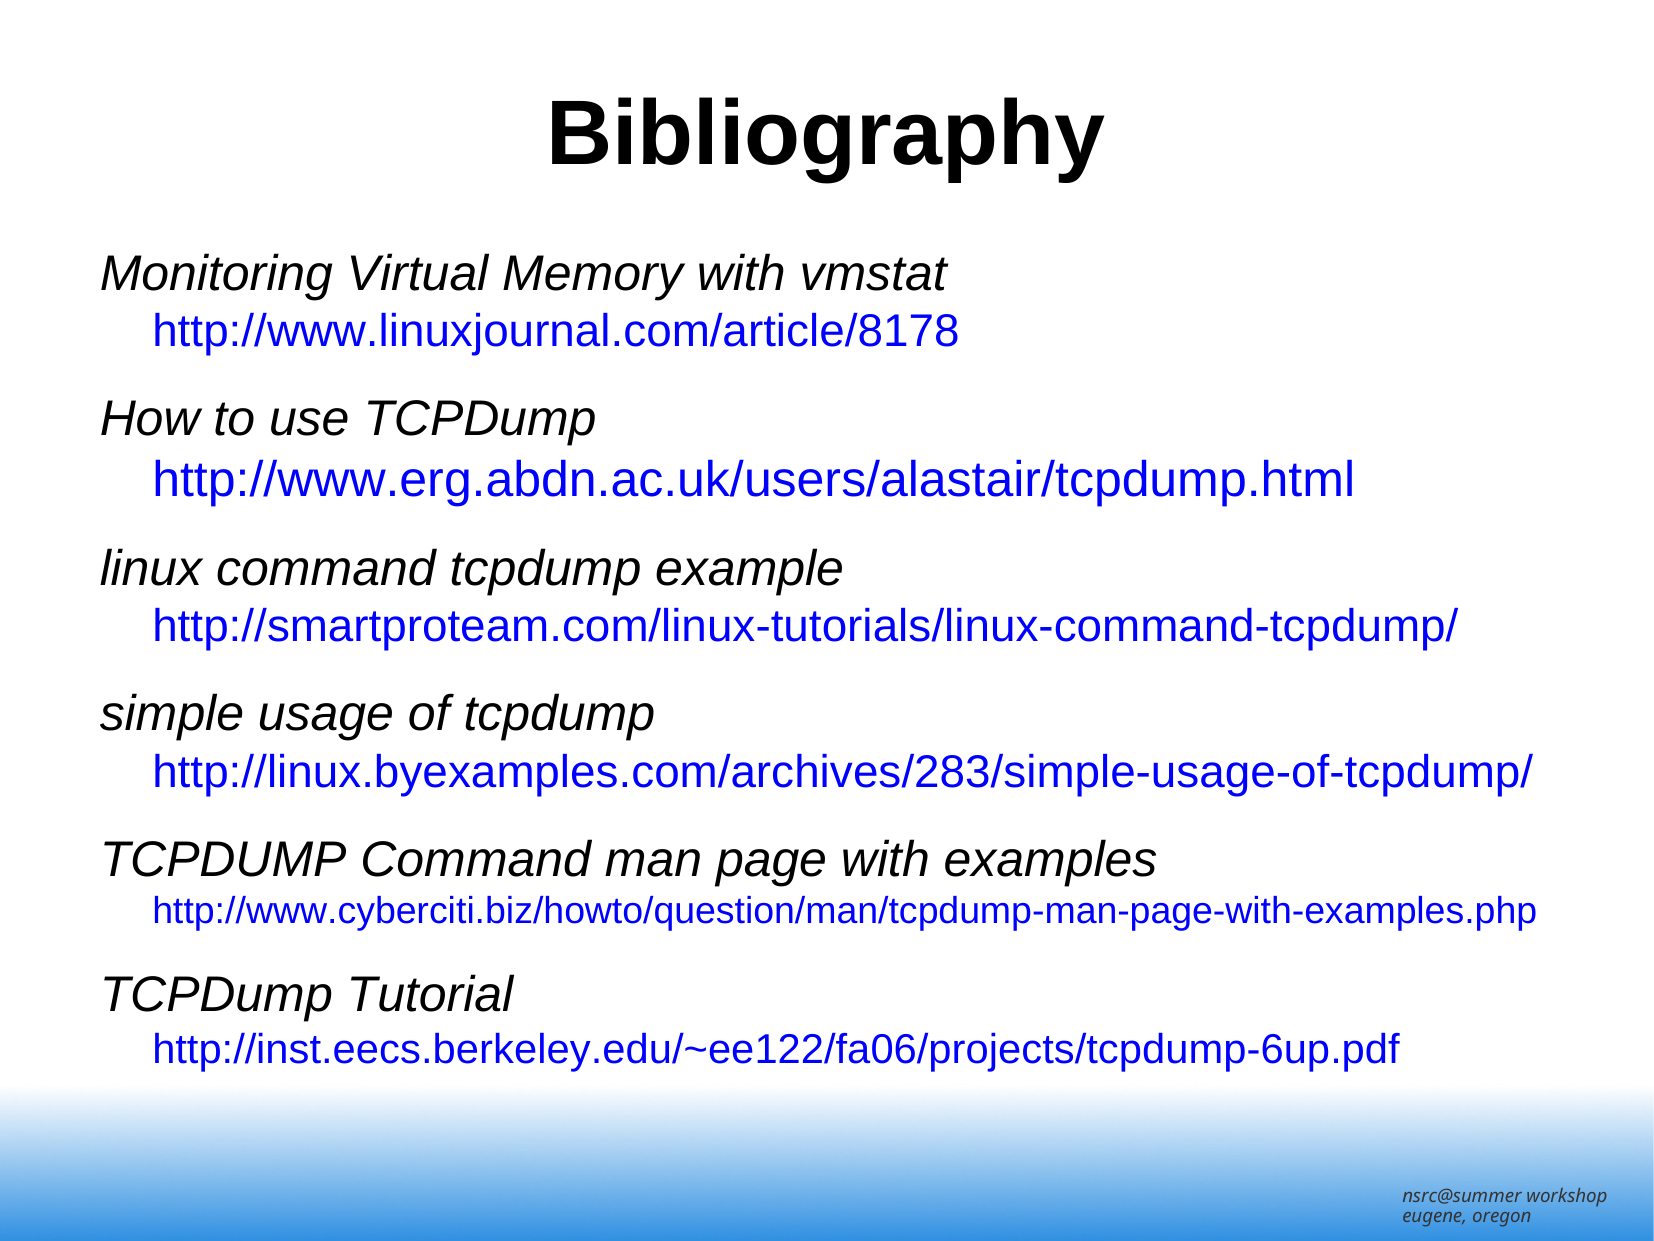

# Bibliography
Monitoring Virtual Memory with vmstat
http://www.linuxjournal.com/article/8178
How to use TCPDump
http://www.erg.abdn.ac.uk/users/alastair/tcpdump.html
linux command tcpdump example
http://smartproteam.com/linux-tutorials/linux-command-tcpdump/
simple usage of tcpdump
http://linux.byexamples.com/archives/283/simple-usage-of-tcpdump/
TCPDUMP Command man page with examples
http://www.cyberciti.biz/howto/question/man/tcpdump-man-page-with-examples.php
TCPDump Tutorial
http://inst.eecs.berkeley.edu/~ee122/fa06/projects/tcpdump-6up.pdf